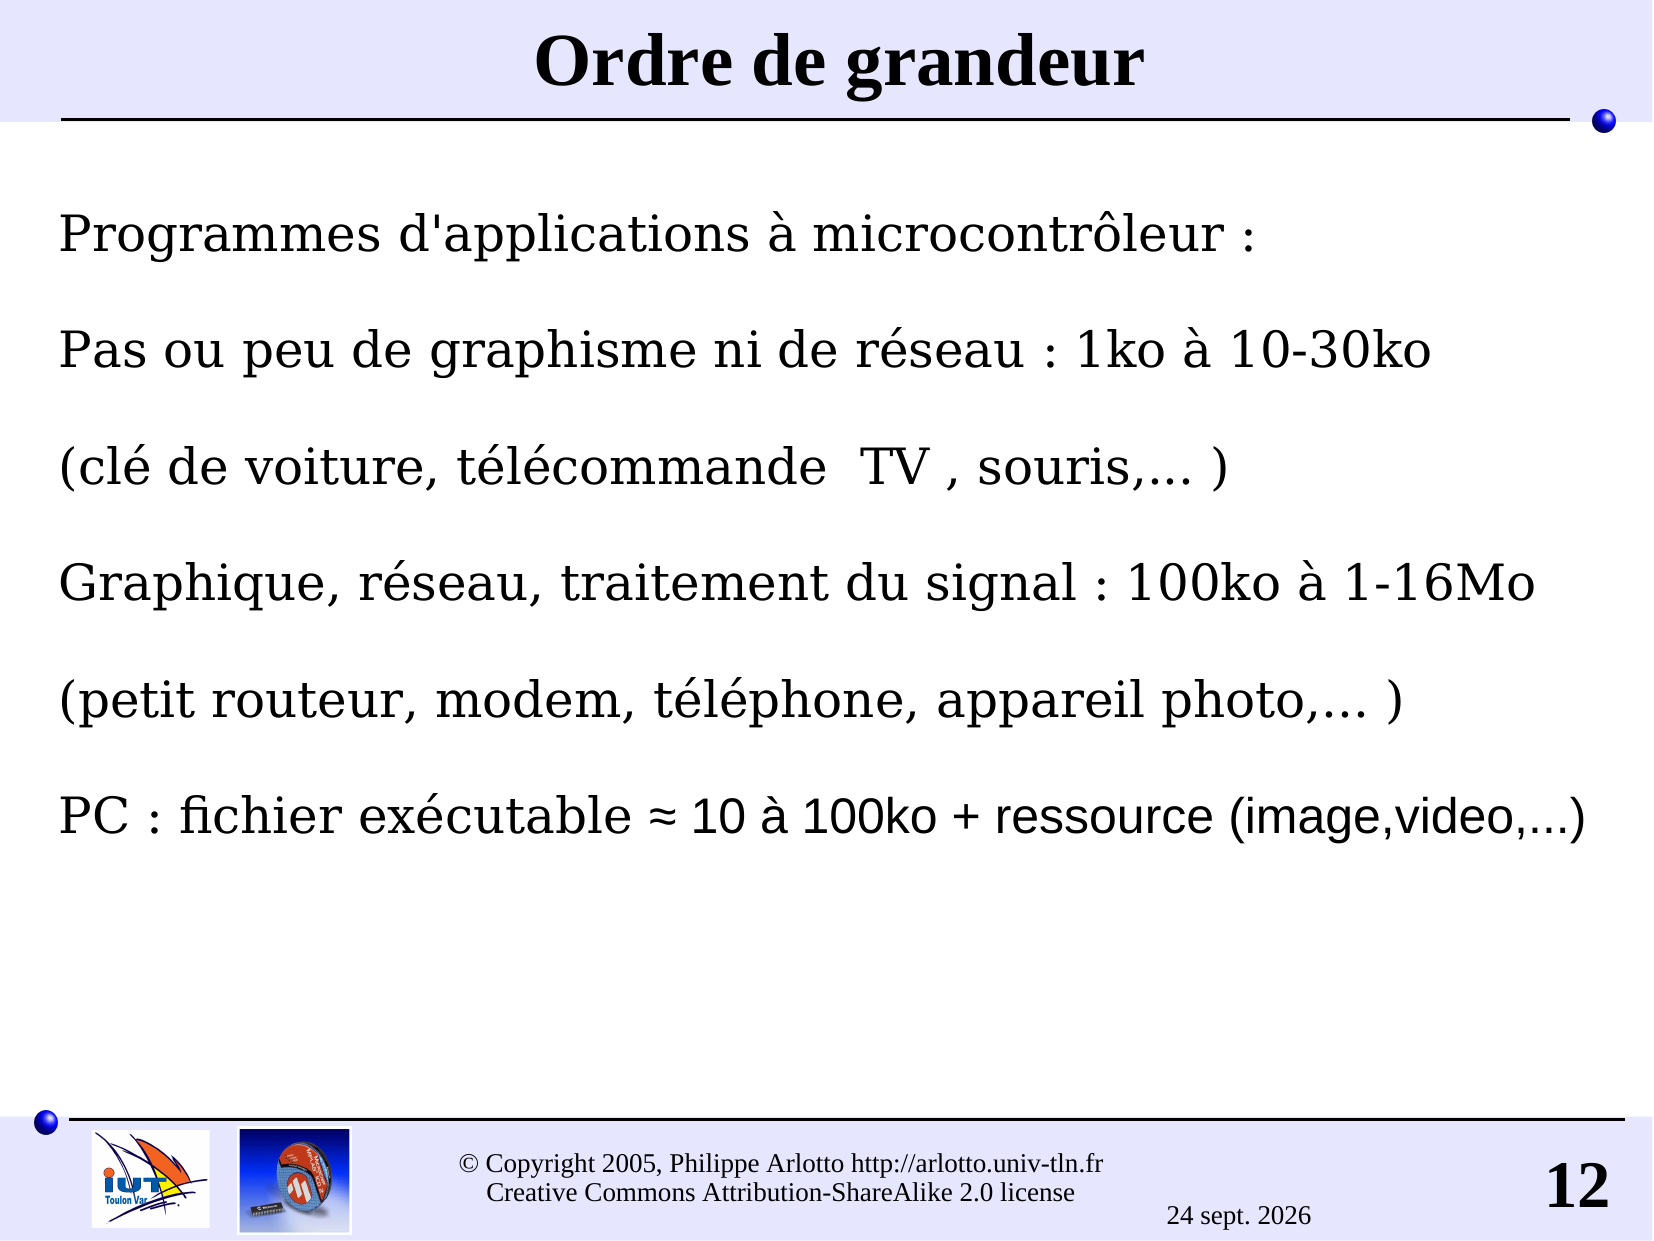

# Ordre de grandeur
Programmes d'applications à microcontrôleur :
Pas ou peu de graphisme ni de réseau : 1ko à 10-30ko
(clé de voiture, télécommande TV , souris,... )
Graphique, réseau, traitement du signal : 100ko à 1-16Mo
(petit routeur, modem, téléphone, appareil photo,... )
PC : fichier exécutable ≈ 10 à 100ko + ressource (image,video,...)